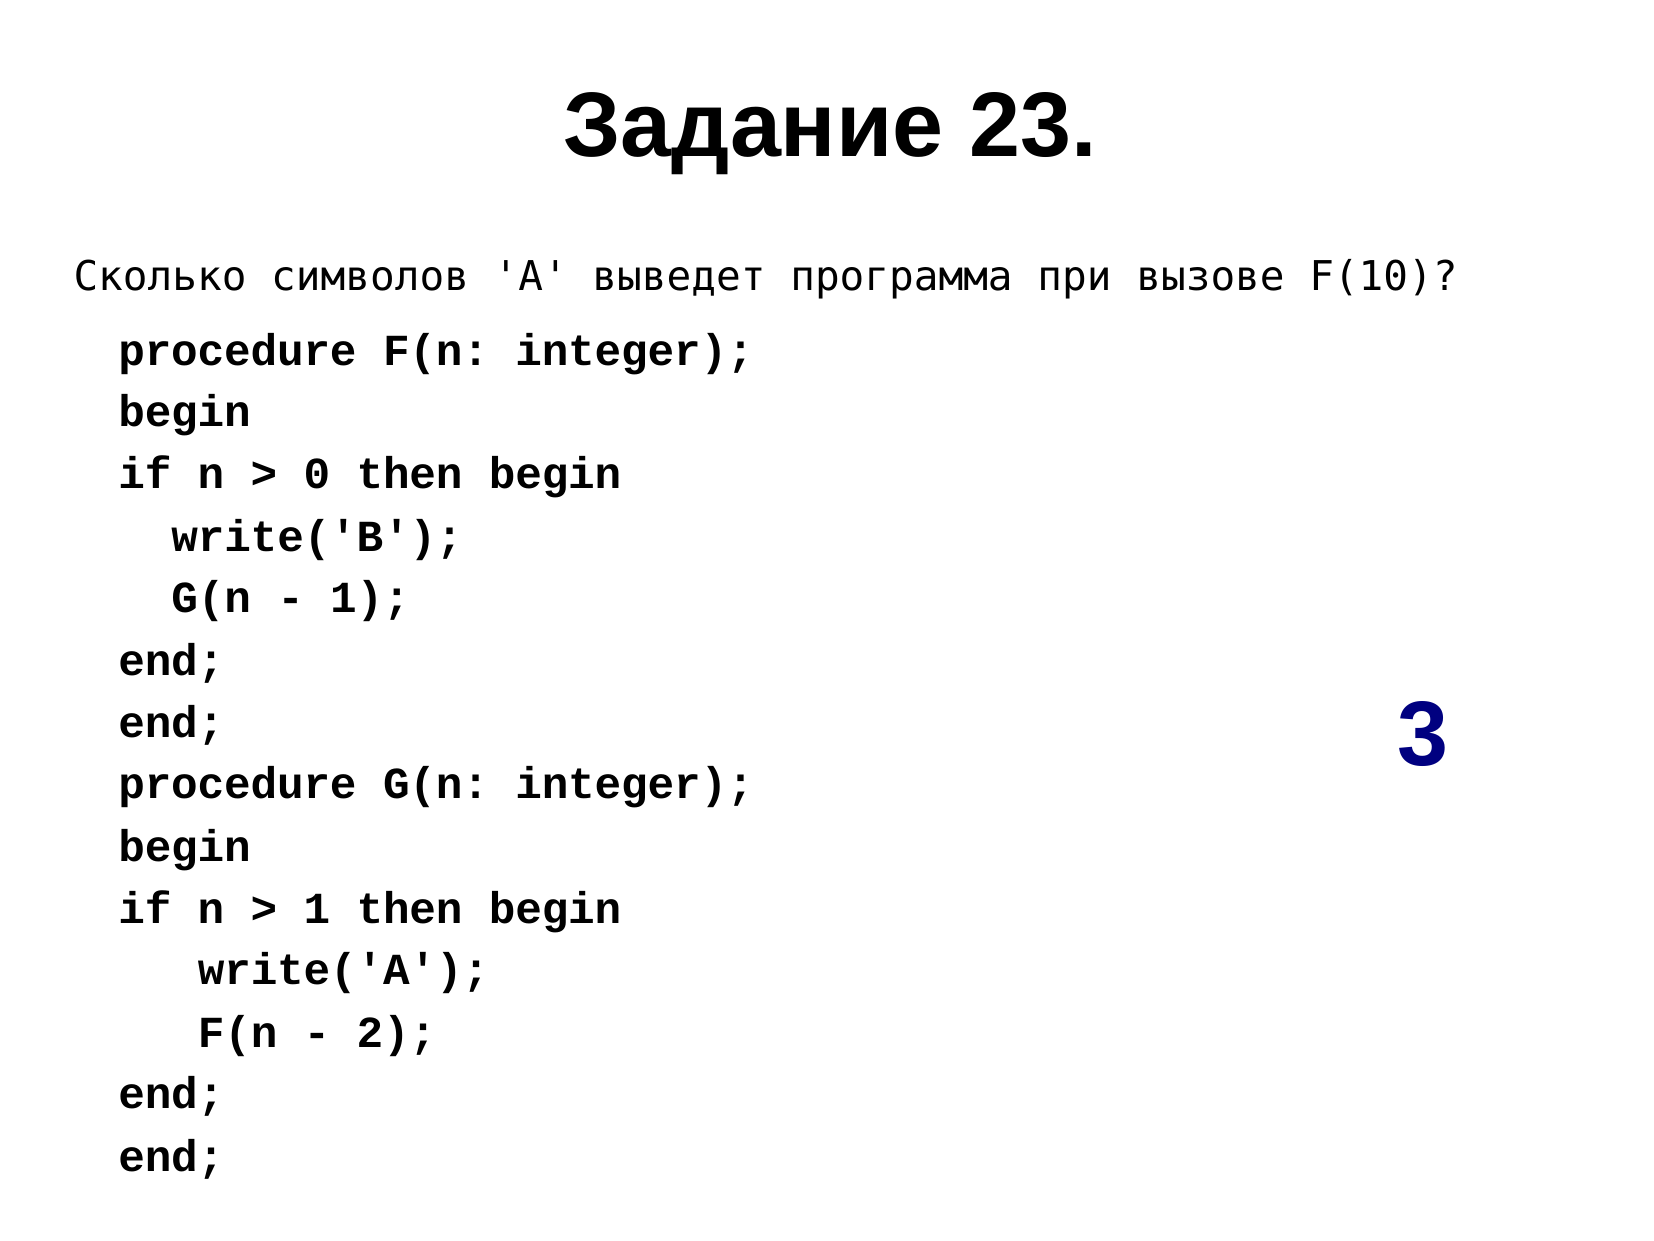

# Задание 23.
Сколько символов 'A' выведет программа при вызове F(10)?
procedure F(n: integer);
begin
if n > 0 then begin
 write('B');
 G(n - 1);
end;
end;
procedure G(n: integer);
begin
if n > 1 then begin
 write('A');
 F(n - 2);
end;
end;
3